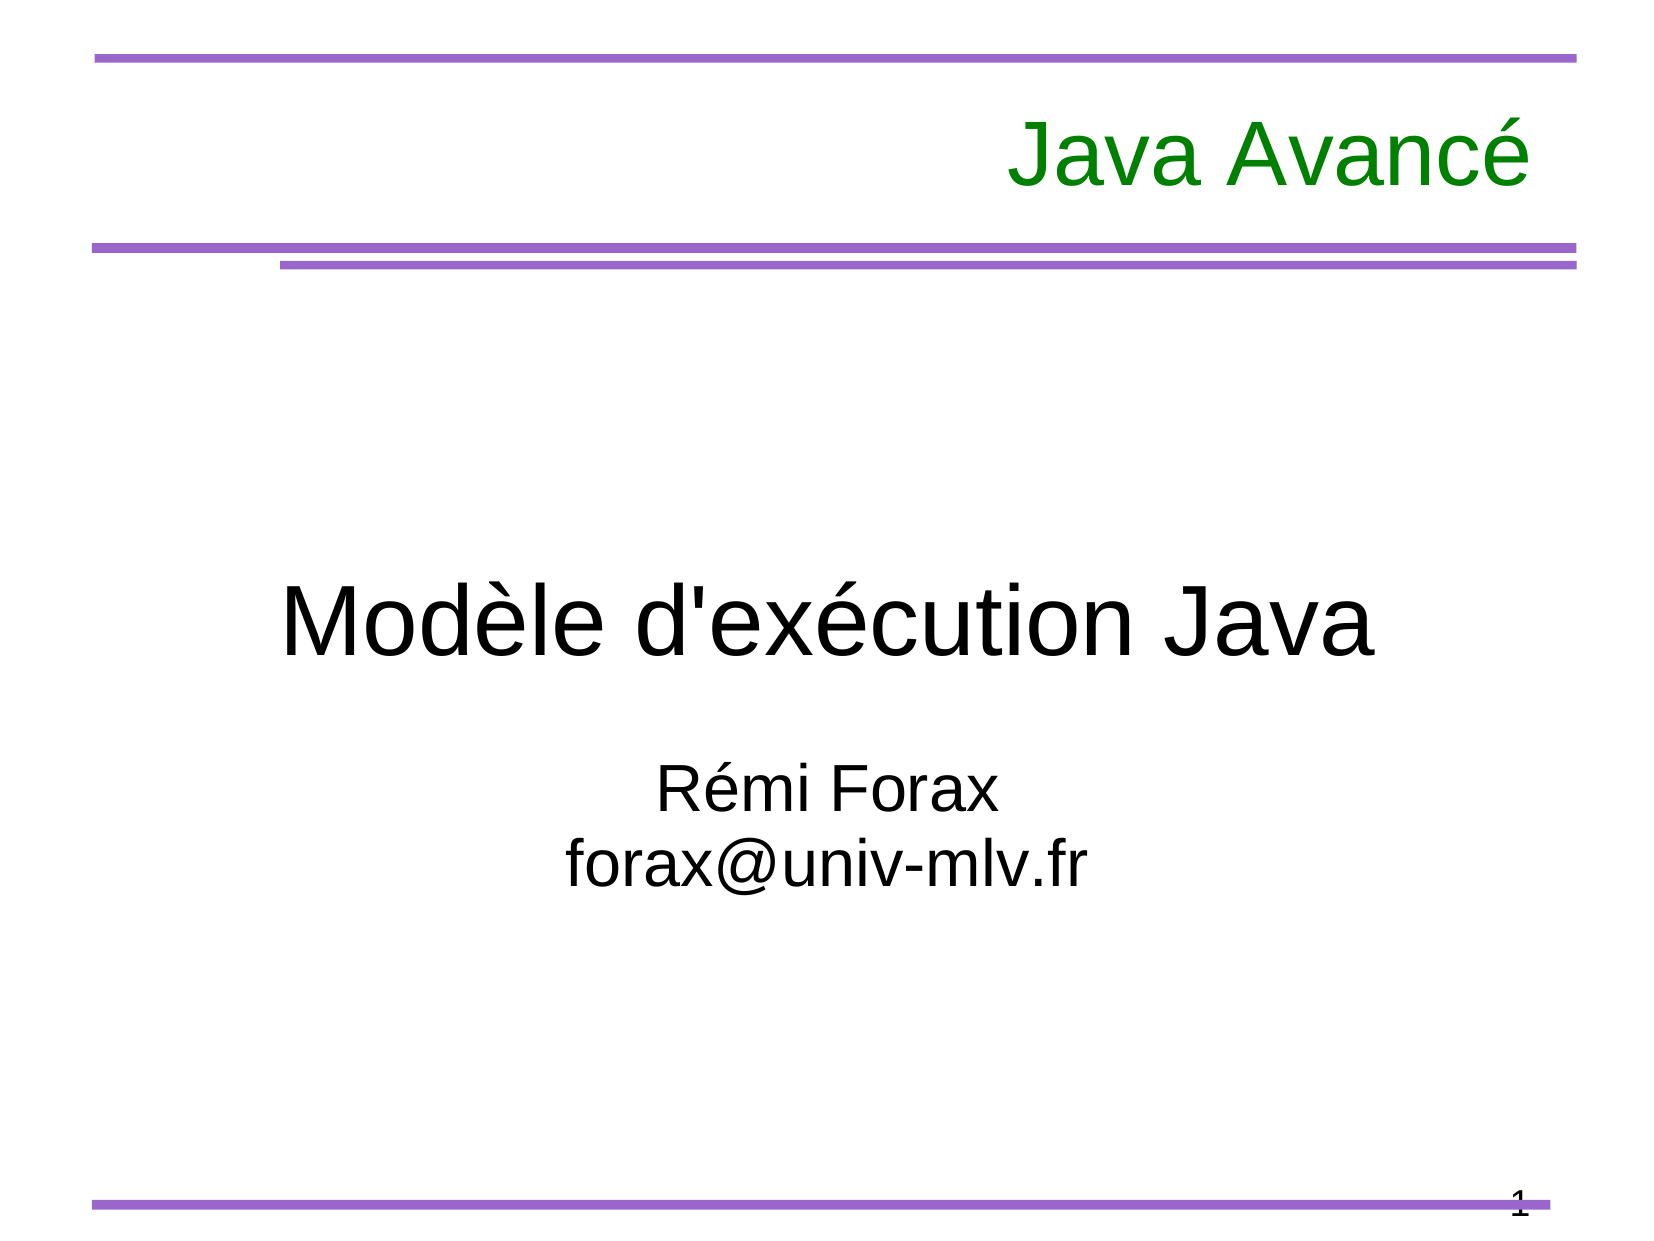

# Java Avancé
Modèle d'exécution Java
Rémi Forax
forax@univ-mlv.fr